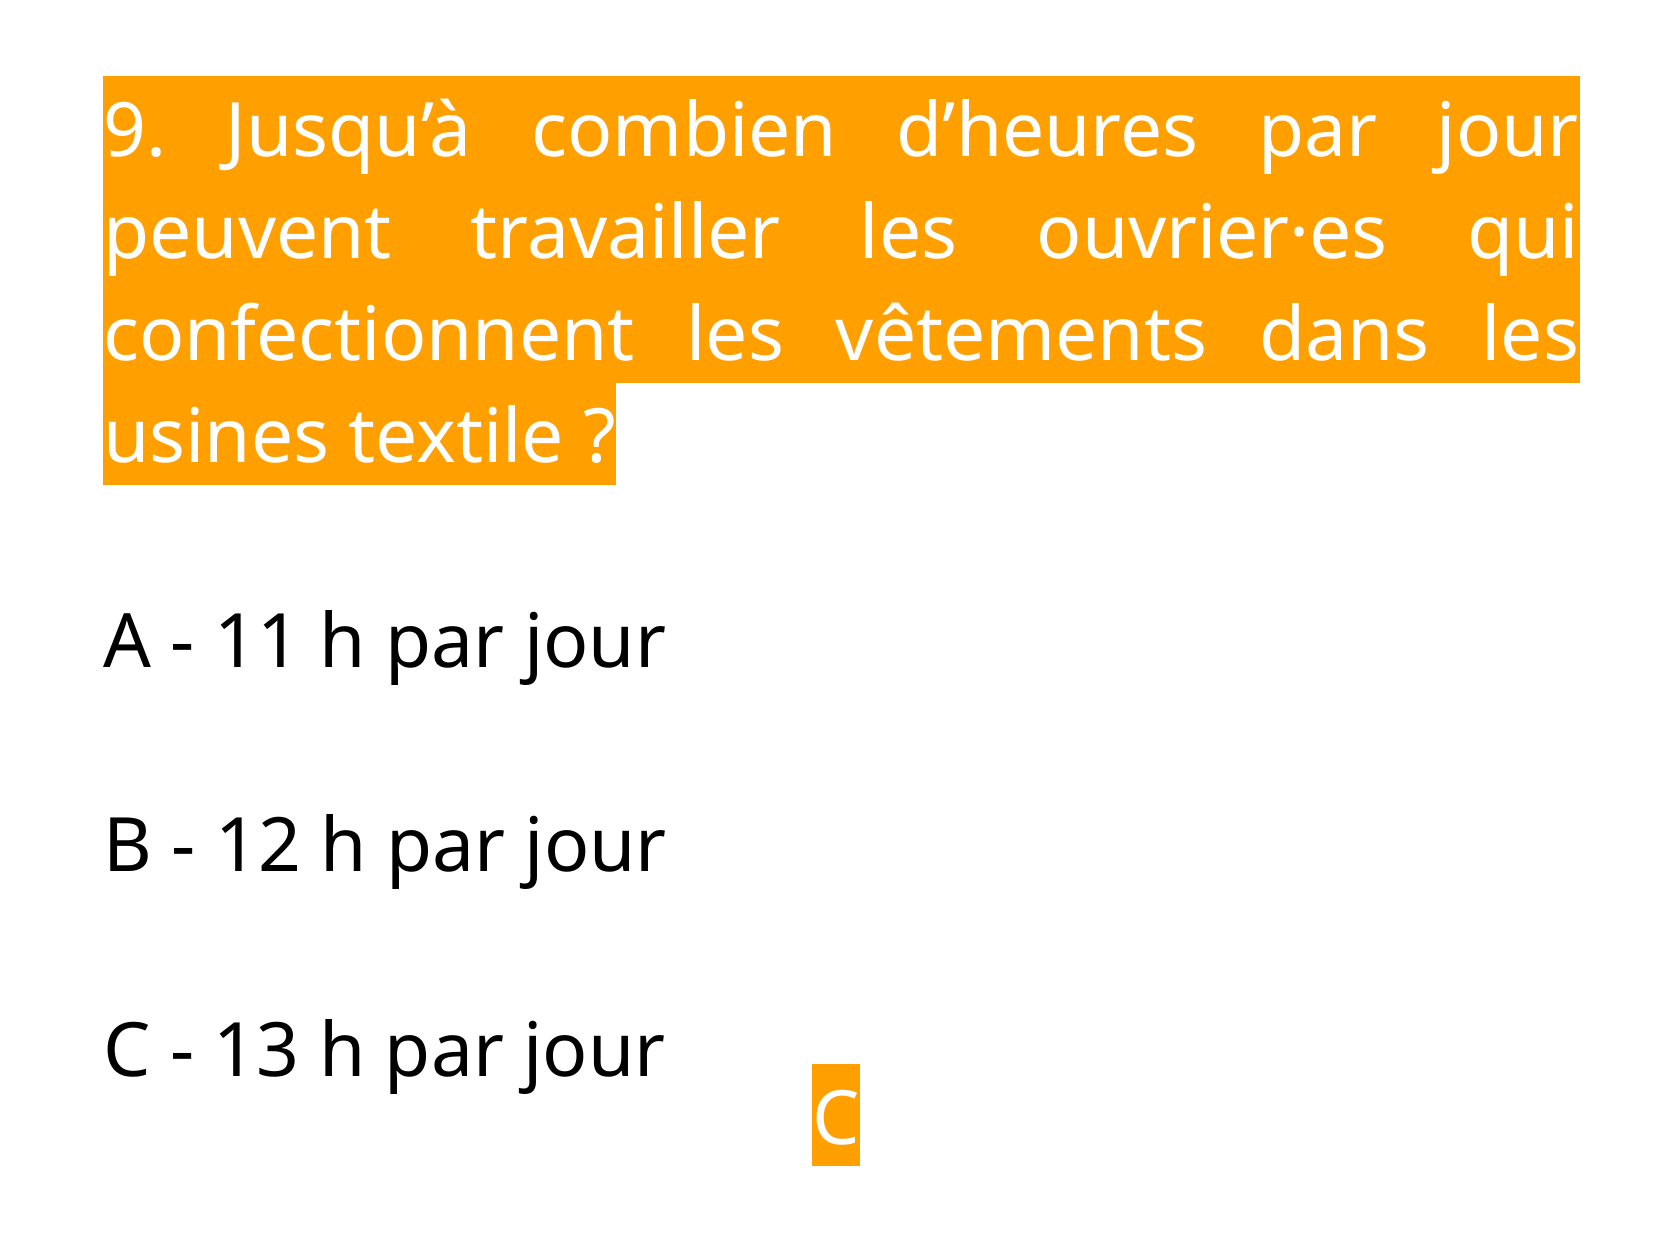

9. Jusqu’à combien d’heures par jour peuvent travailler les ouvrier·es qui confectionnent les vêtements dans les usines textile ?
A - 11 h par jour
B - 12 h par jour
C - 13 h par jour
C